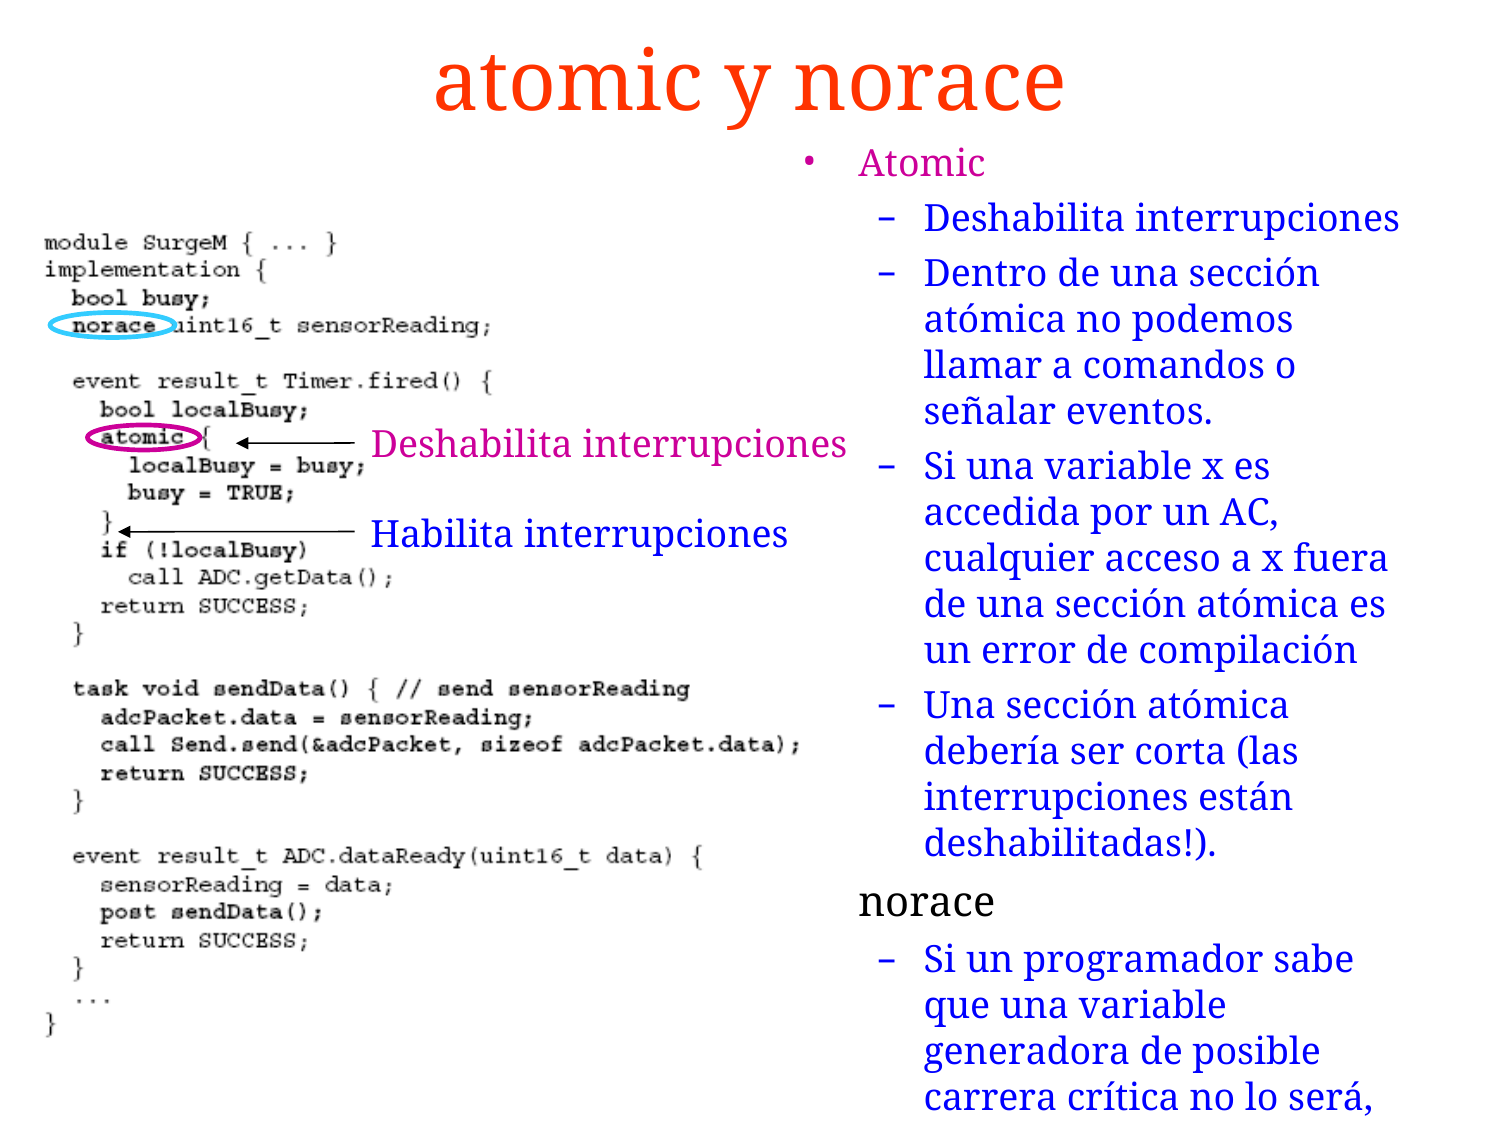

# atomic y norace
Atomic
Deshabilita interrupciones
Dentro de una sección atómica no podemos llamar a comandos o señalar eventos.
Si una variable x es accedida por un AC, cualquier acceso a x fuera de una sección atómica es un error de compilación
Una sección atómica debería ser corta (las interrupciones están deshabilitadas!).
norace
Si un programador sabe que una variable generadora de posible carrera crítica no lo será, la declara norace
Deshabilita interrupciones
Habilita interrupciones